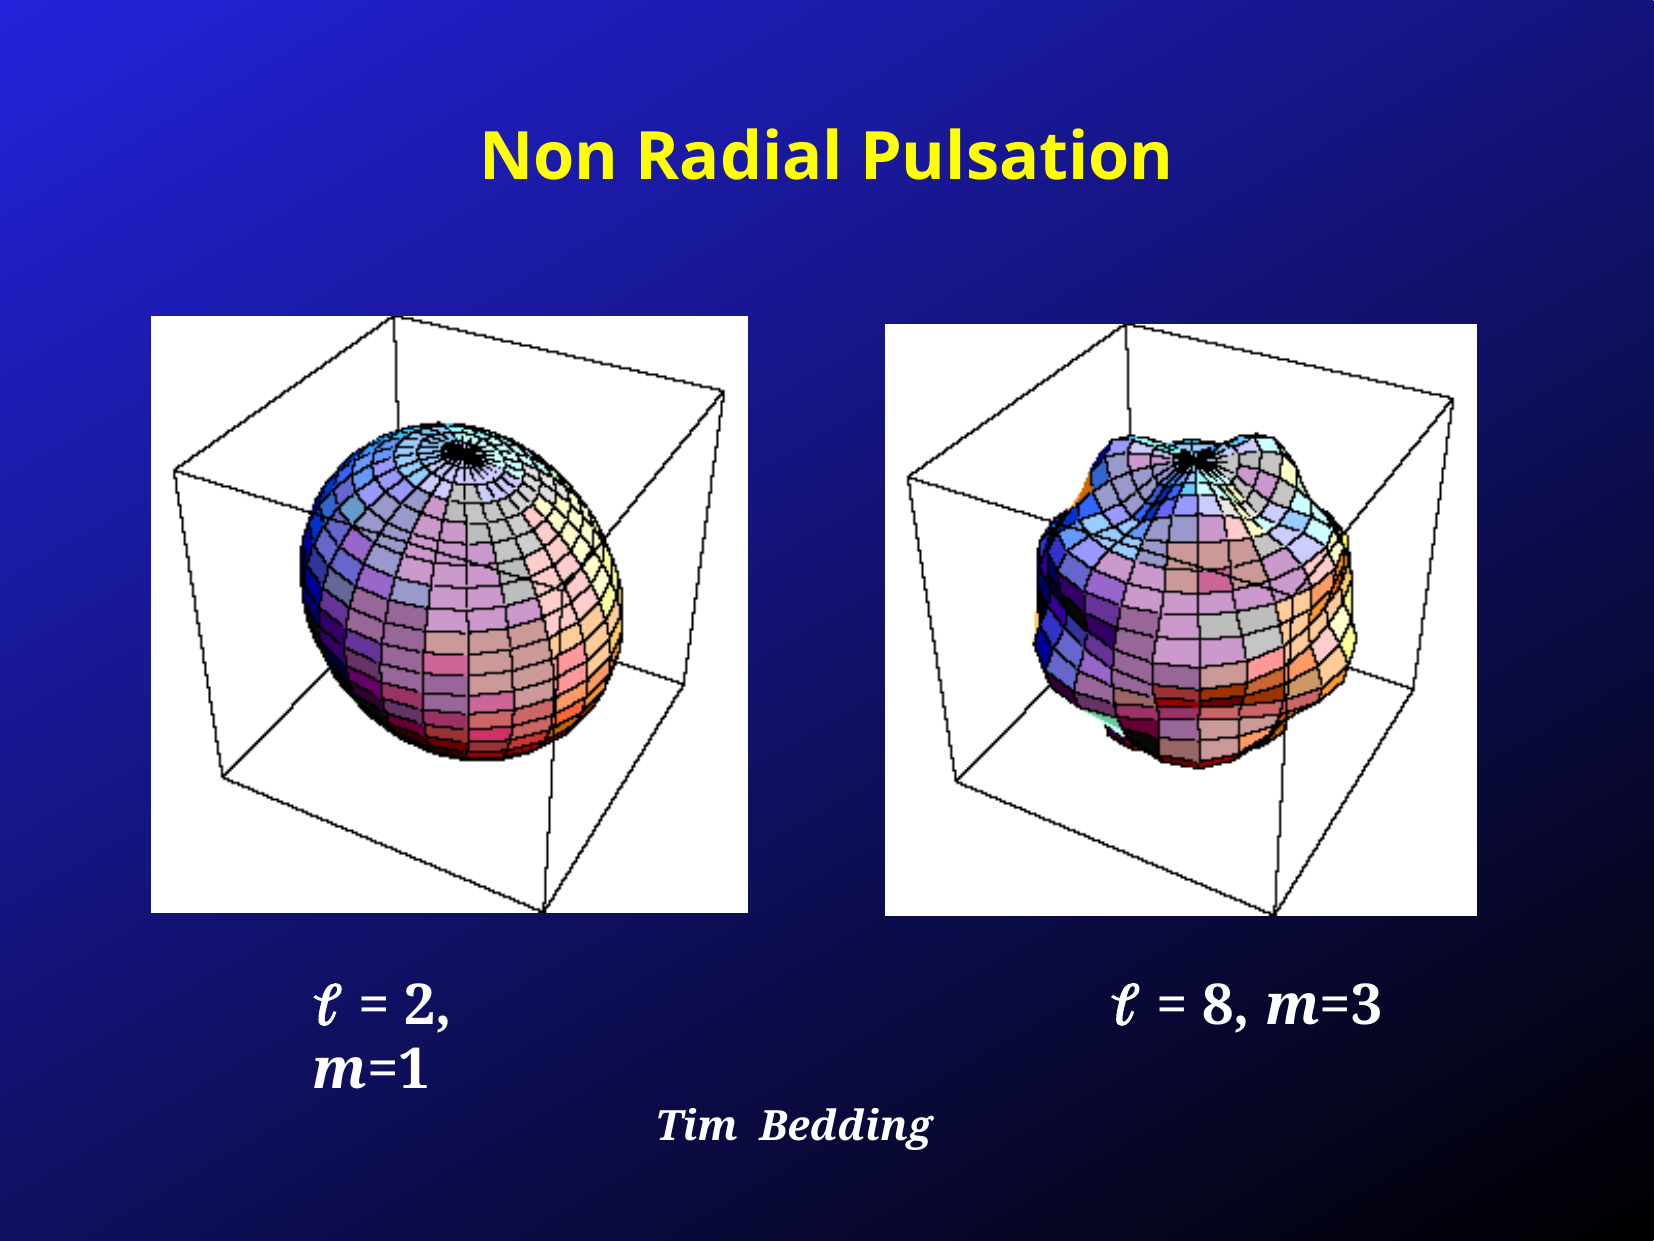

# Non Radial Pulsation
 = 8, m=3
 = 2, m=1
 Tim Bedding